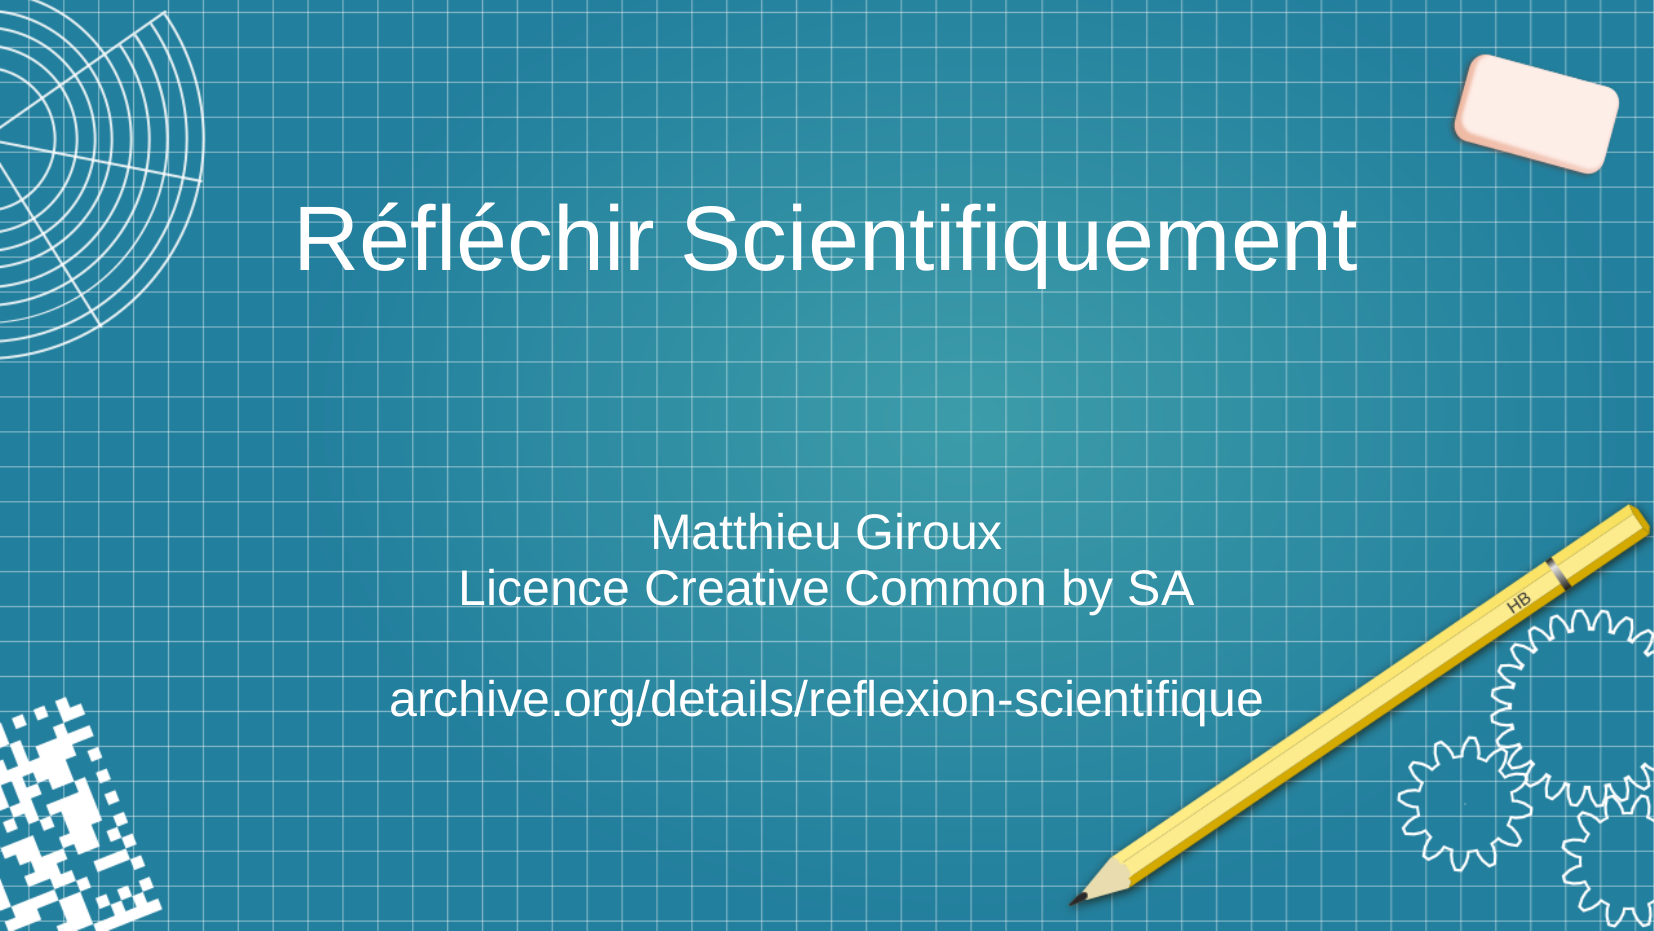

# Réfléchir Scientifiquement
Matthieu Giroux
Licence Creative Common by SA
archive.org/details/reflexion-scientifique